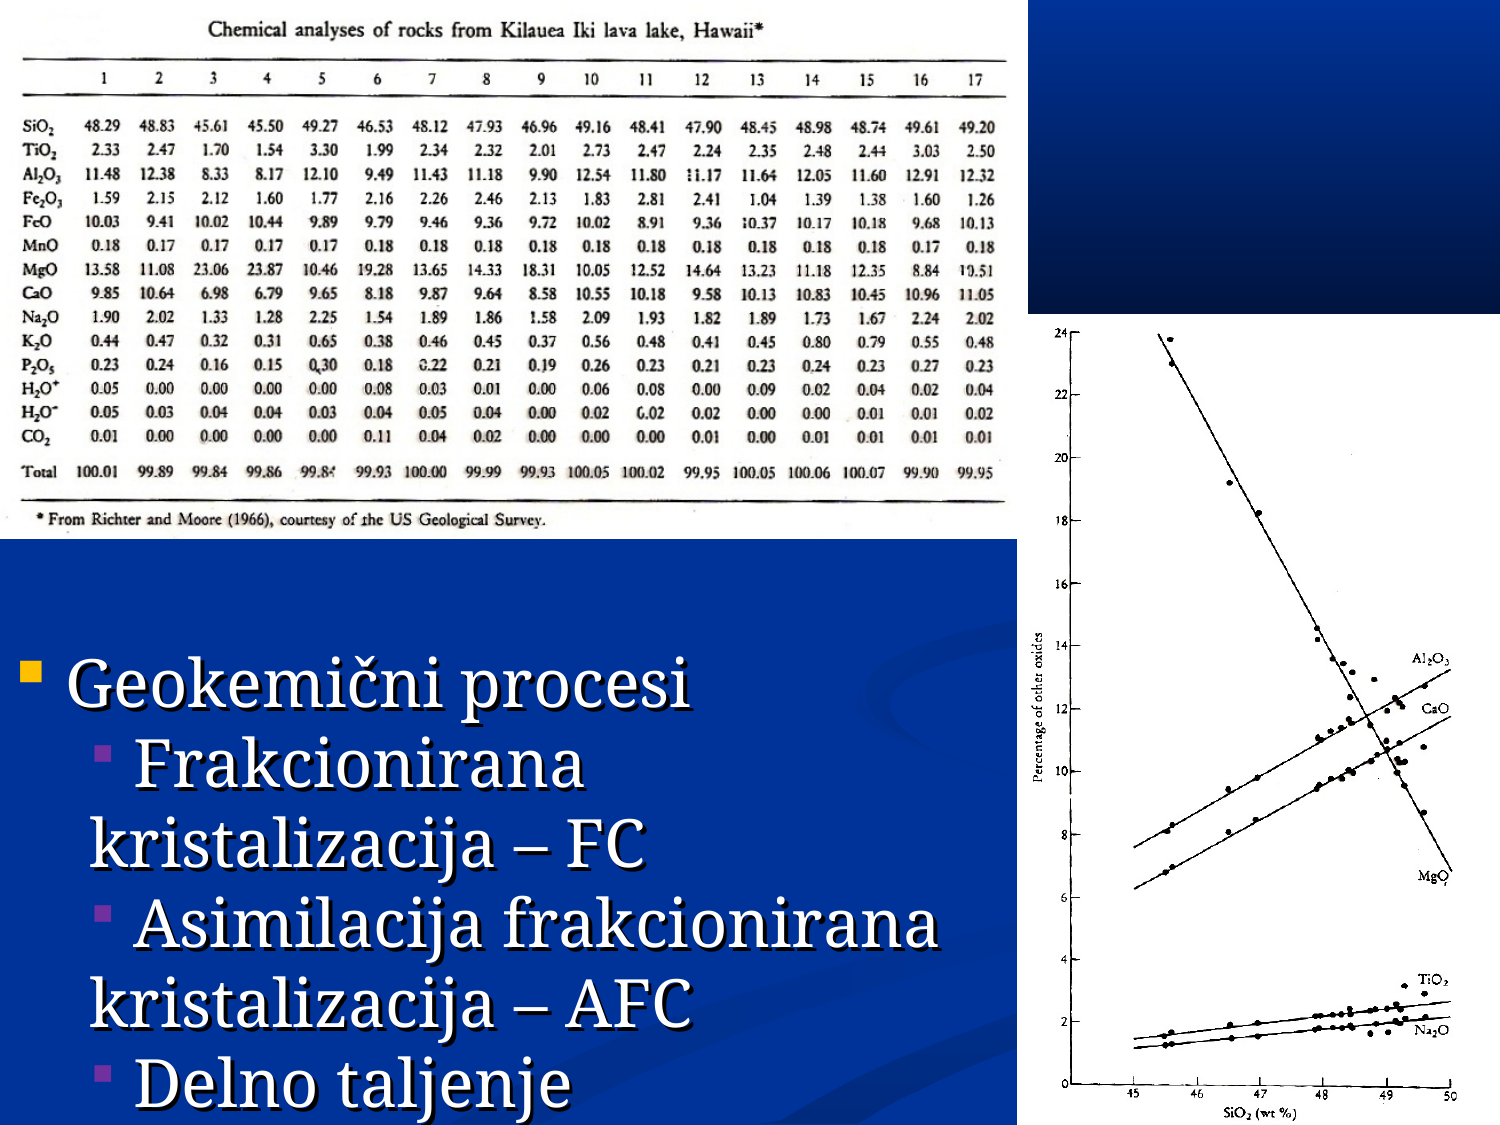

Geokemični procesi
 Frakcionirana kristalizacija – FC
 Asimilacija frakcionirana kristalizacija – AFC
 Delno taljenje